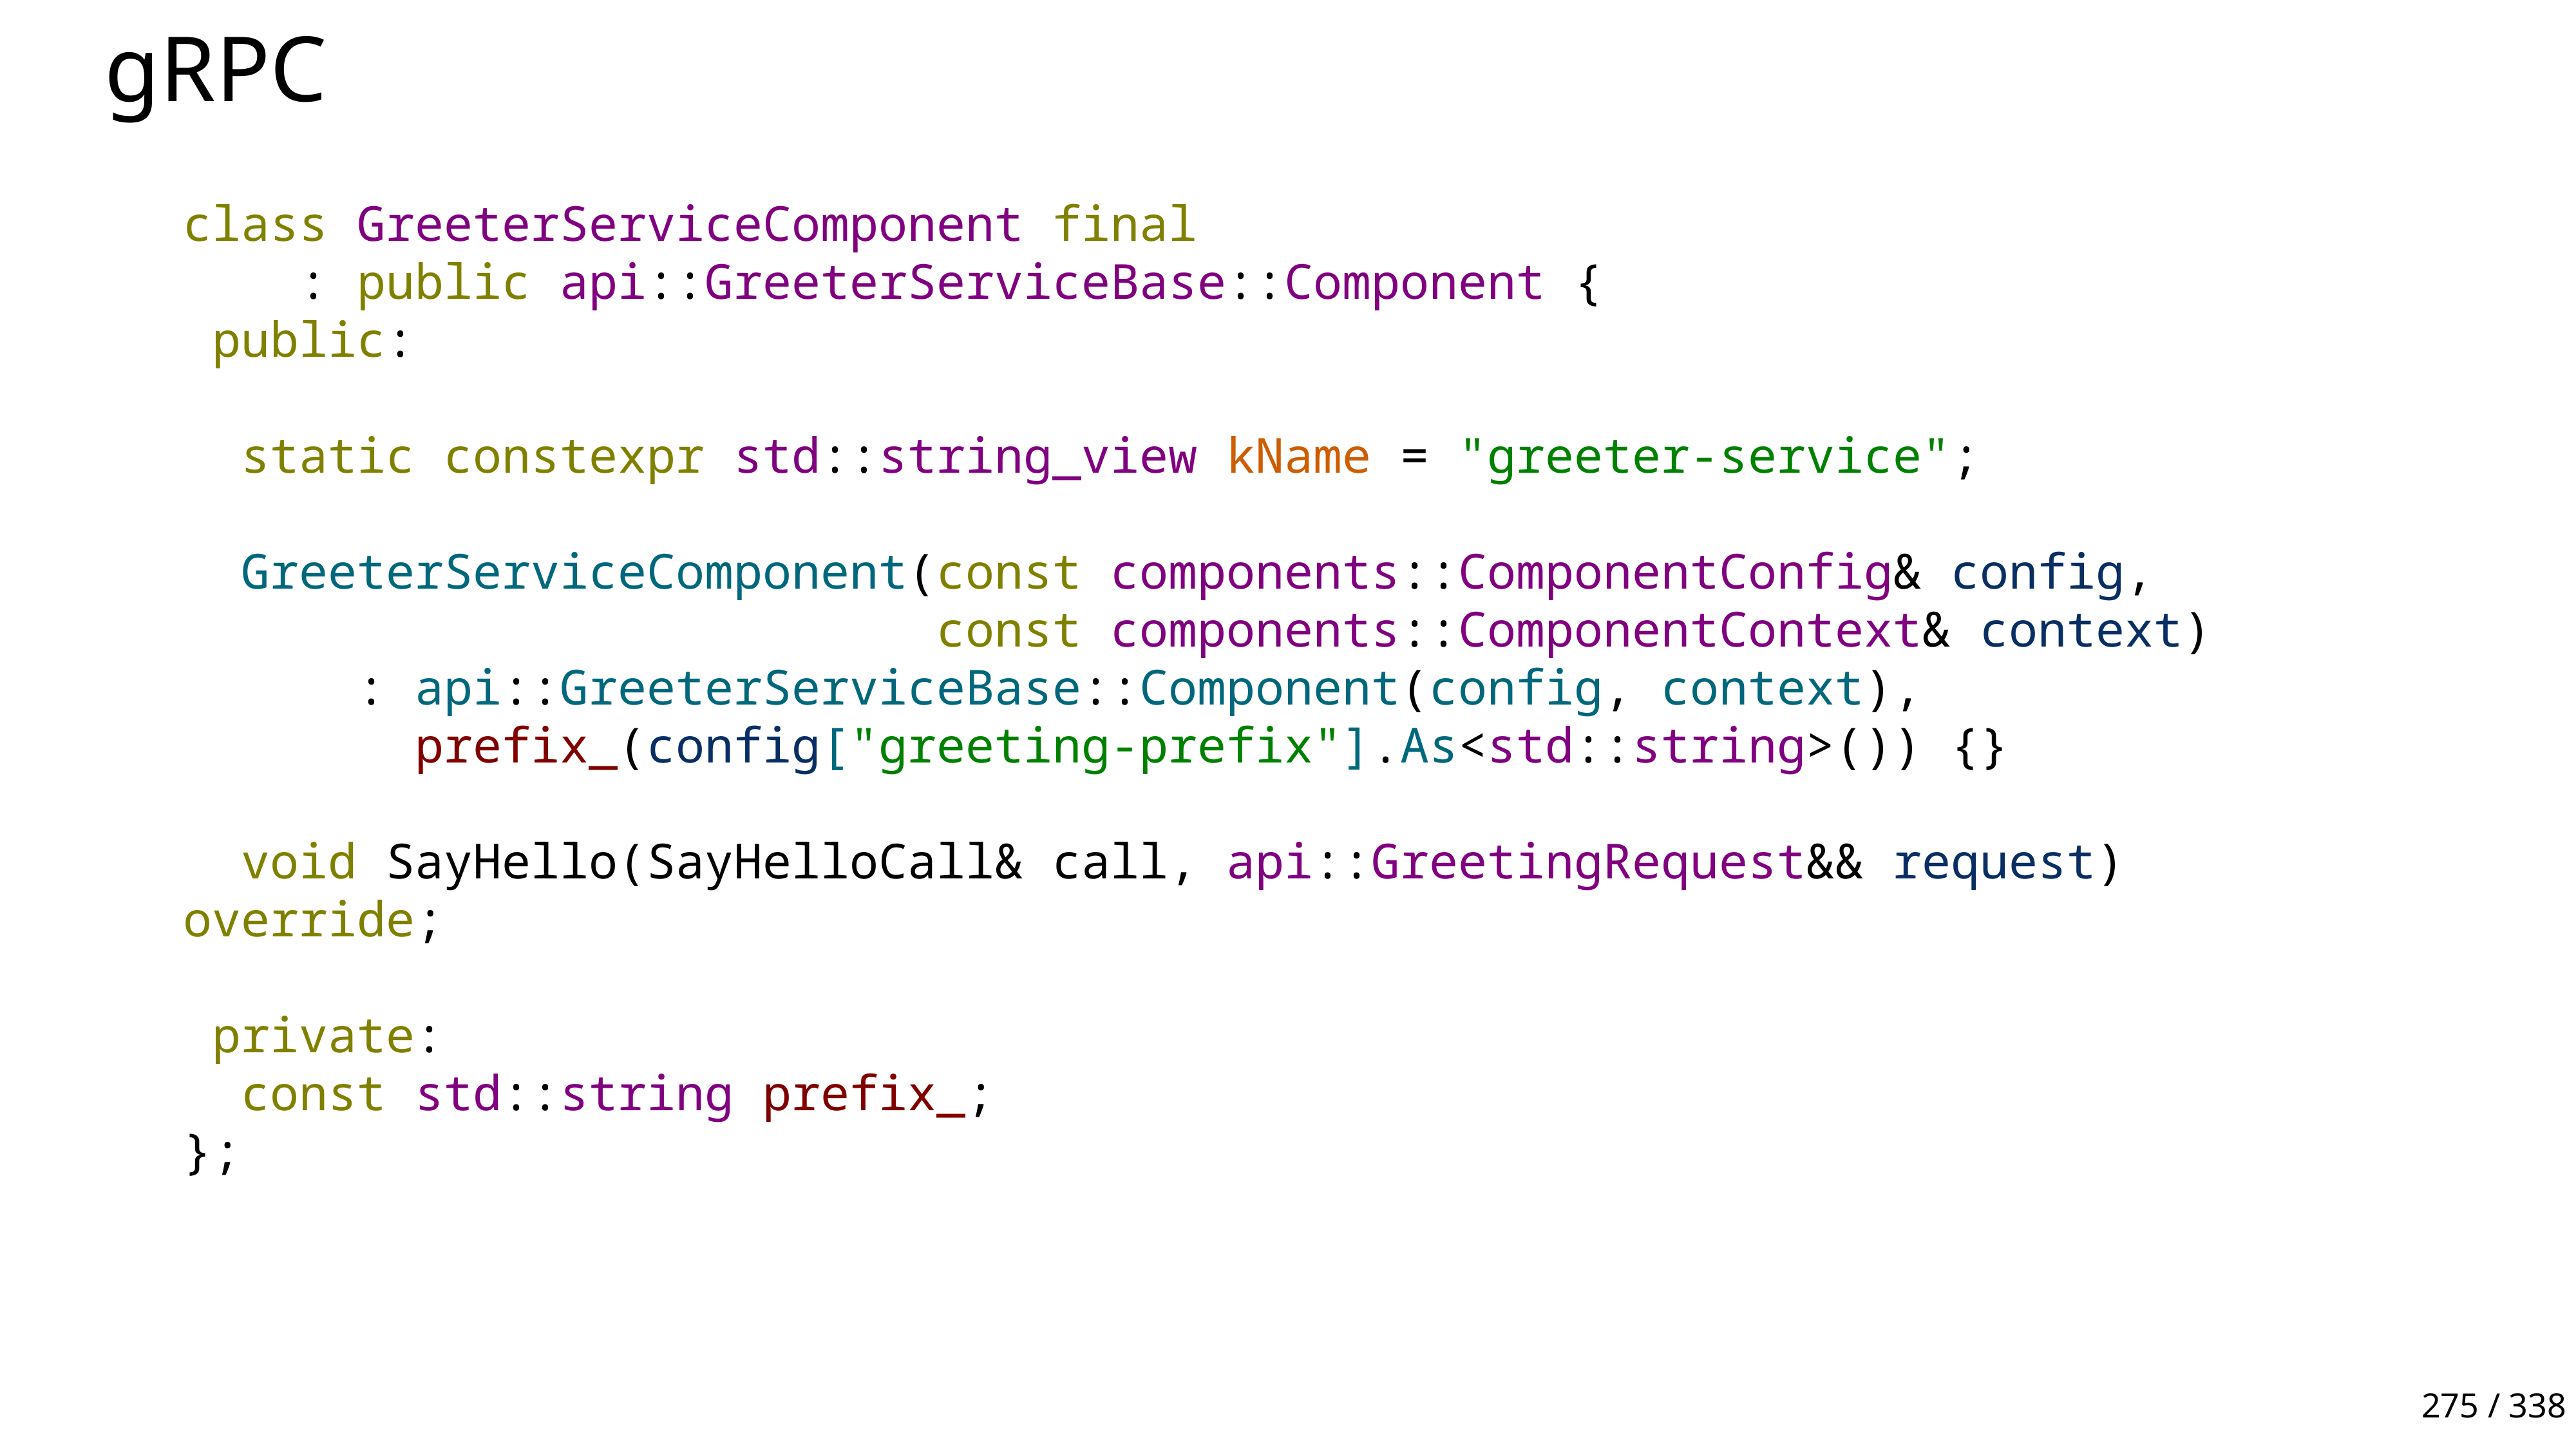

gRPC
class GreeterServiceComponent final
 : public api::GreeterServiceBase::Component {
 public:
 static constexpr std::string_view kName = "greeter-service";
 GreeterServiceComponent(const components::ComponentConfig& config,
 const components::ComponentContext& context)
 : api::GreeterServiceBase::Component(config, context),
 prefix_(config["greeting-prefix"].As<std::string>()) {}
 void SayHello(SayHelloCall& call, api::GreetingRequest&& request) override;
 private:
 const std::string prefix_;
};